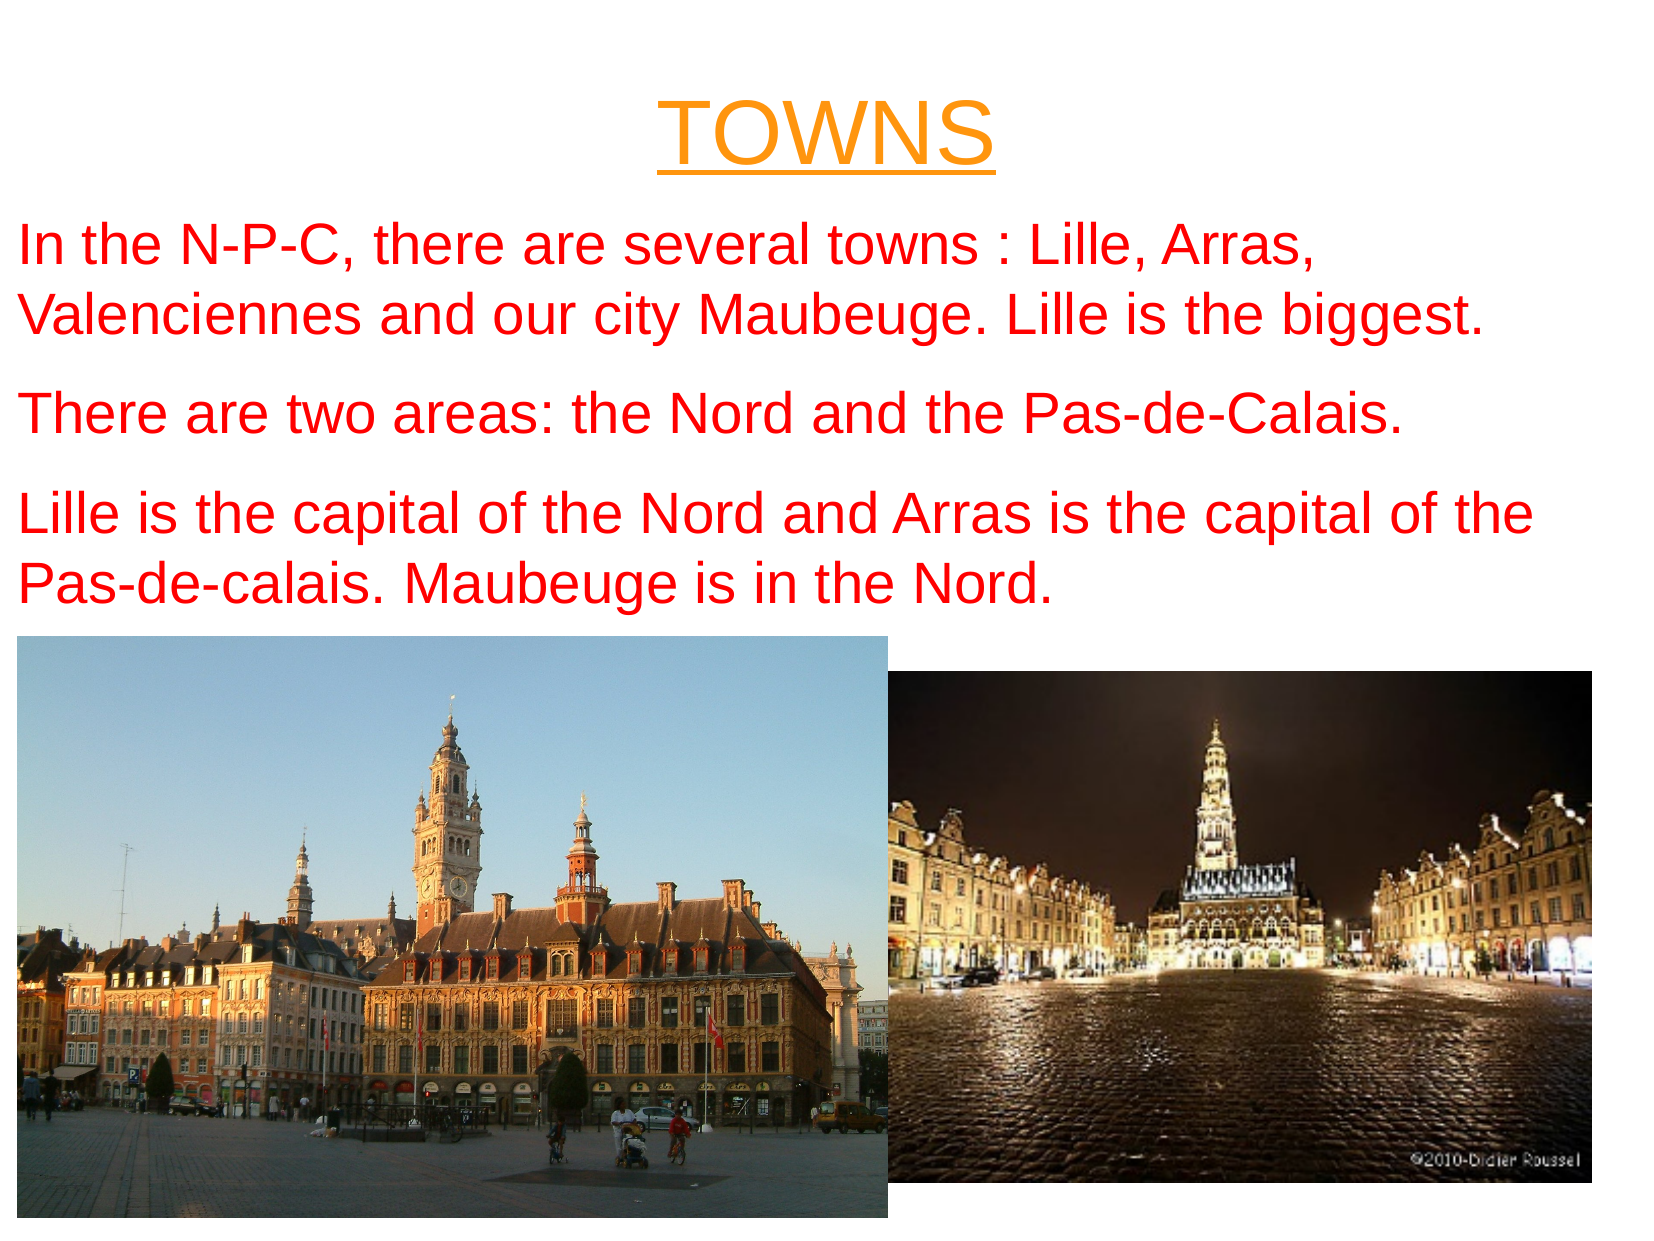

# TOWNS
In the N-P-C, there are several towns : Lille, Arras, Valenciennes and our city Maubeuge. Lille is the biggest.
There are two areas: the Nord and the Pas-de-Calais.
Lille is the capital of the Nord and Arras is the capital of the Pas-de-calais. Maubeuge is in the Nord.